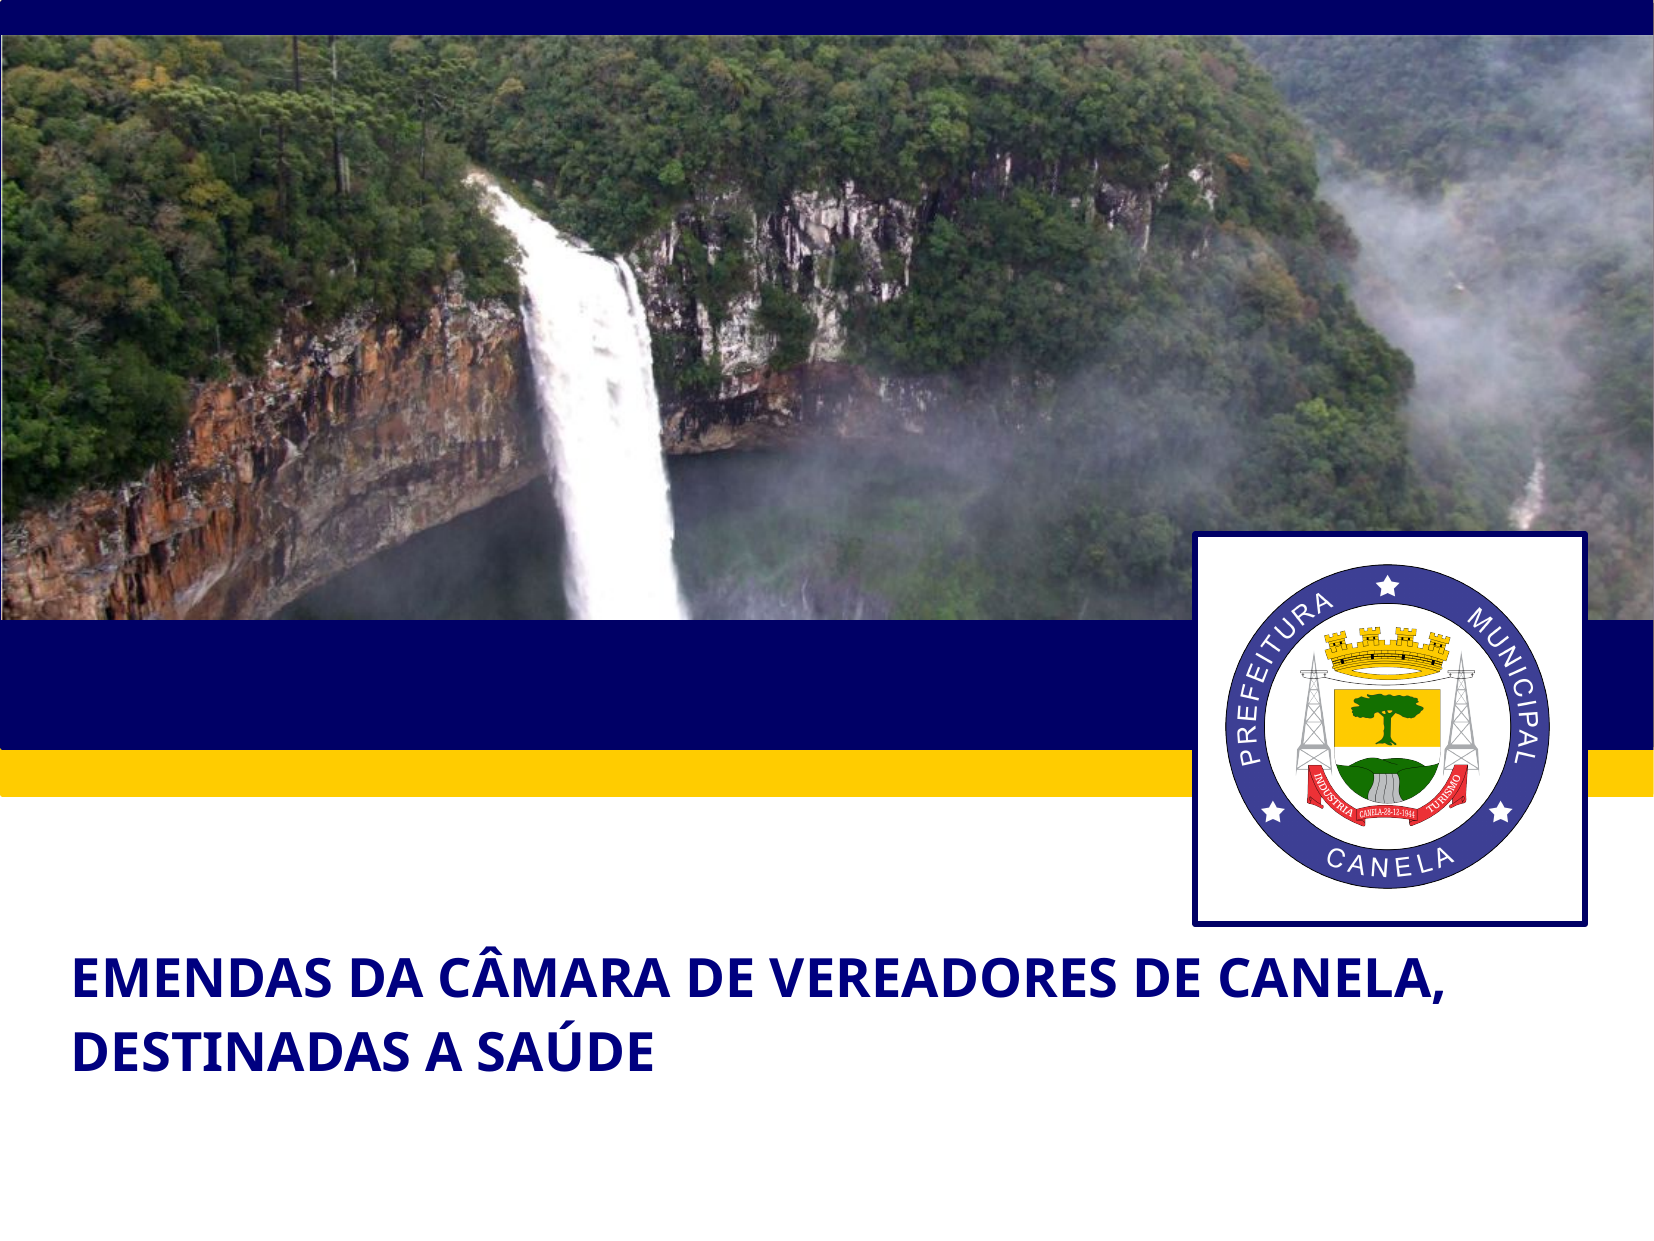

EMENDAS DA CÂMARA DE VEREADORES DE CANELA, DESTINADAS A SAÚDE